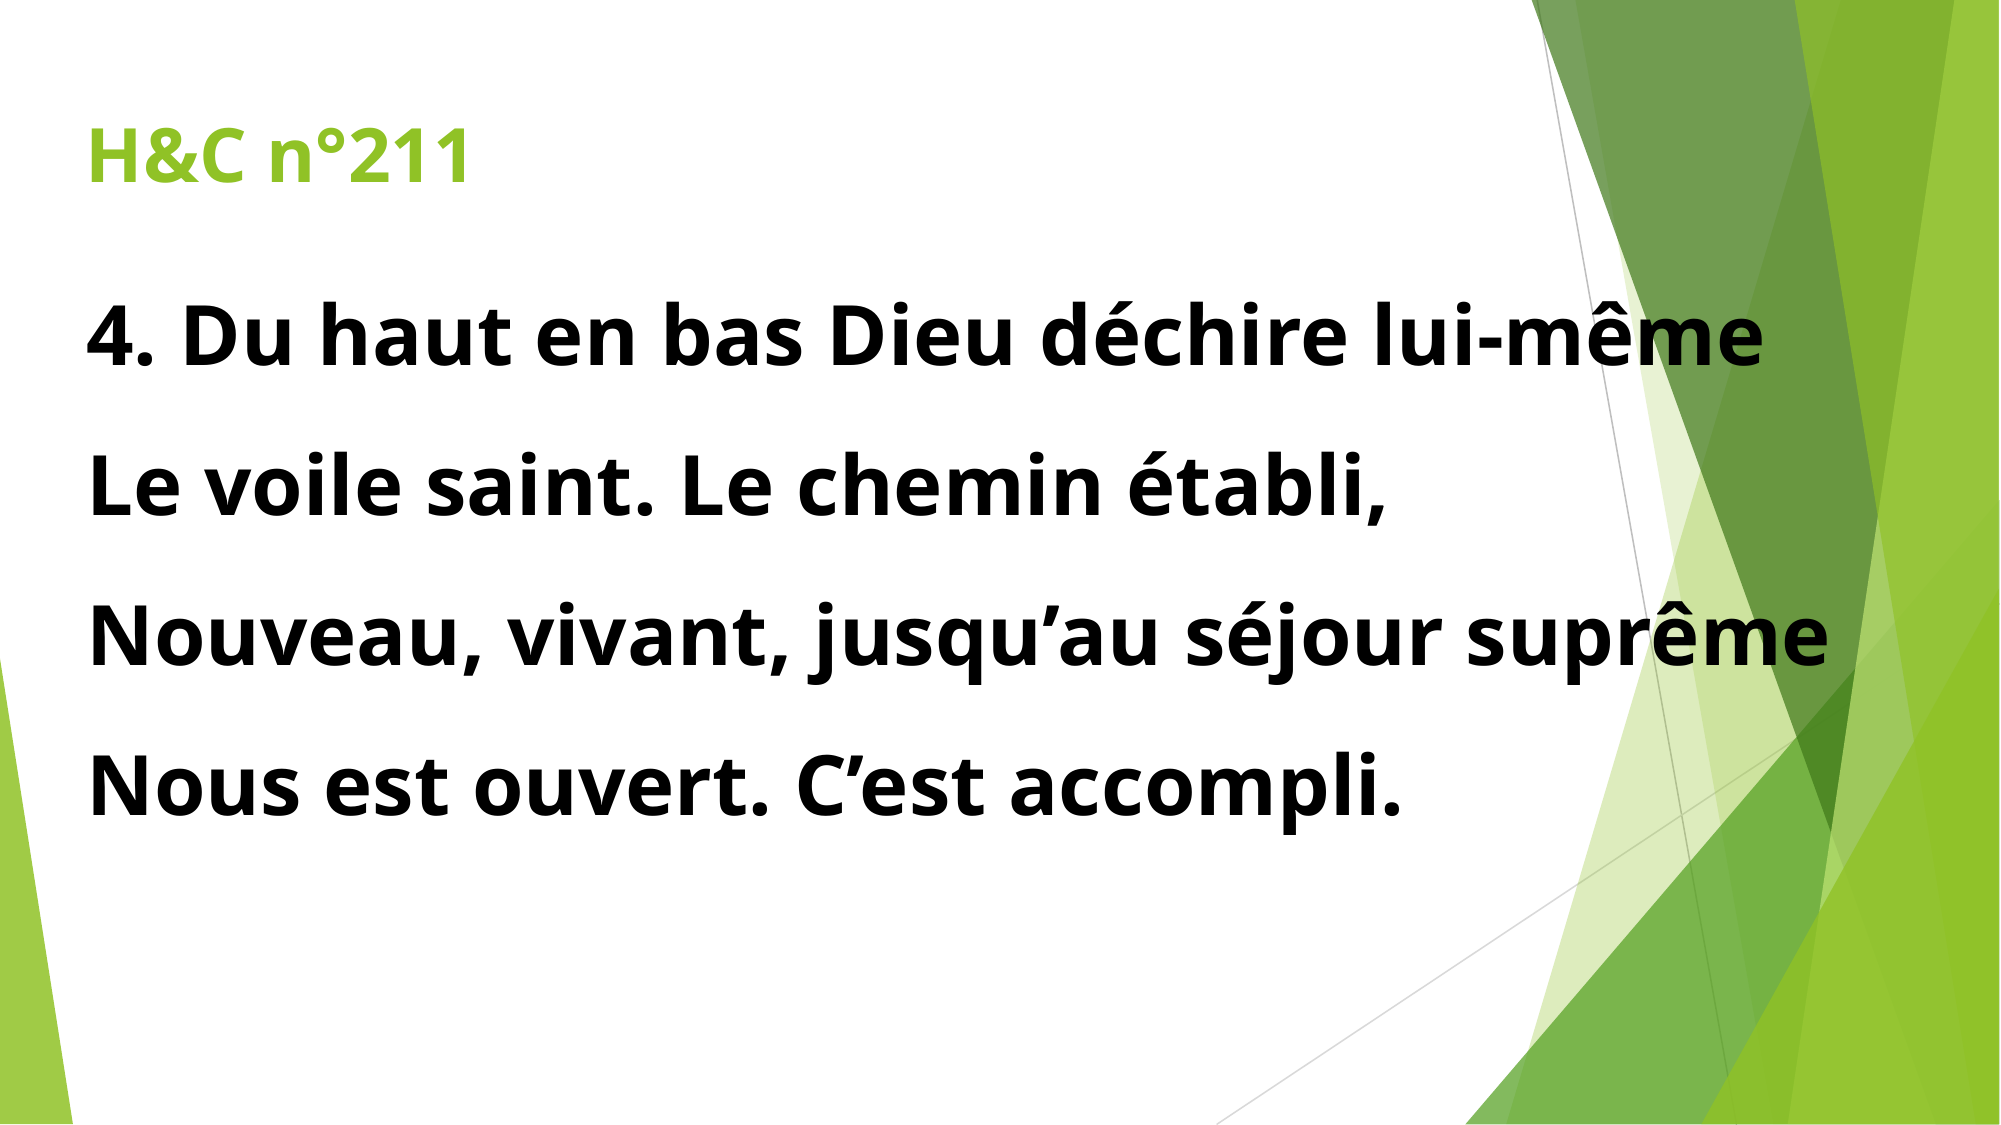

H&C n°211
4. Du haut en bas Dieu déchire lui-même
Le voile saint. Le chemin établi,
Nouveau, vivant, jusqu’au séjour suprême
Nous est ouvert. C’est accompli.